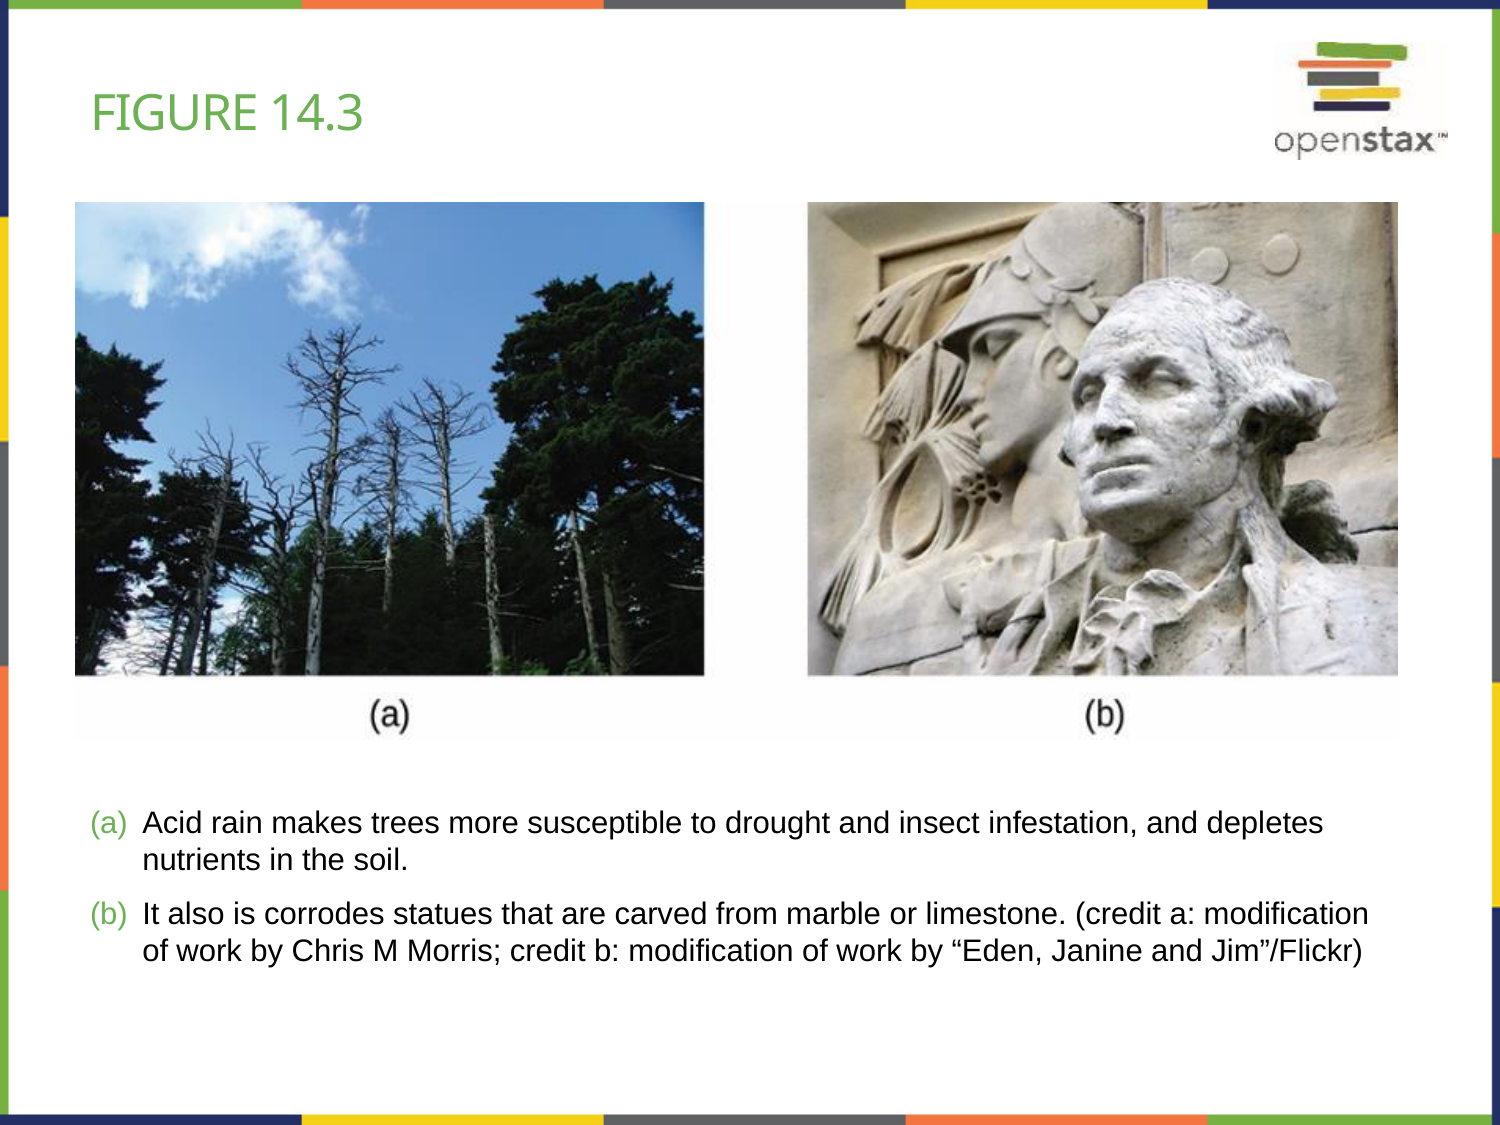

# Figure 14.3
Acid rain makes trees more susceptible to drought and insect infestation, and depletes nutrients in the soil.
It also is corrodes statues that are carved from marble or limestone. (credit a: modification of work by Chris M Morris; credit b: modification of work by “Eden, Janine and Jim”/Flickr)